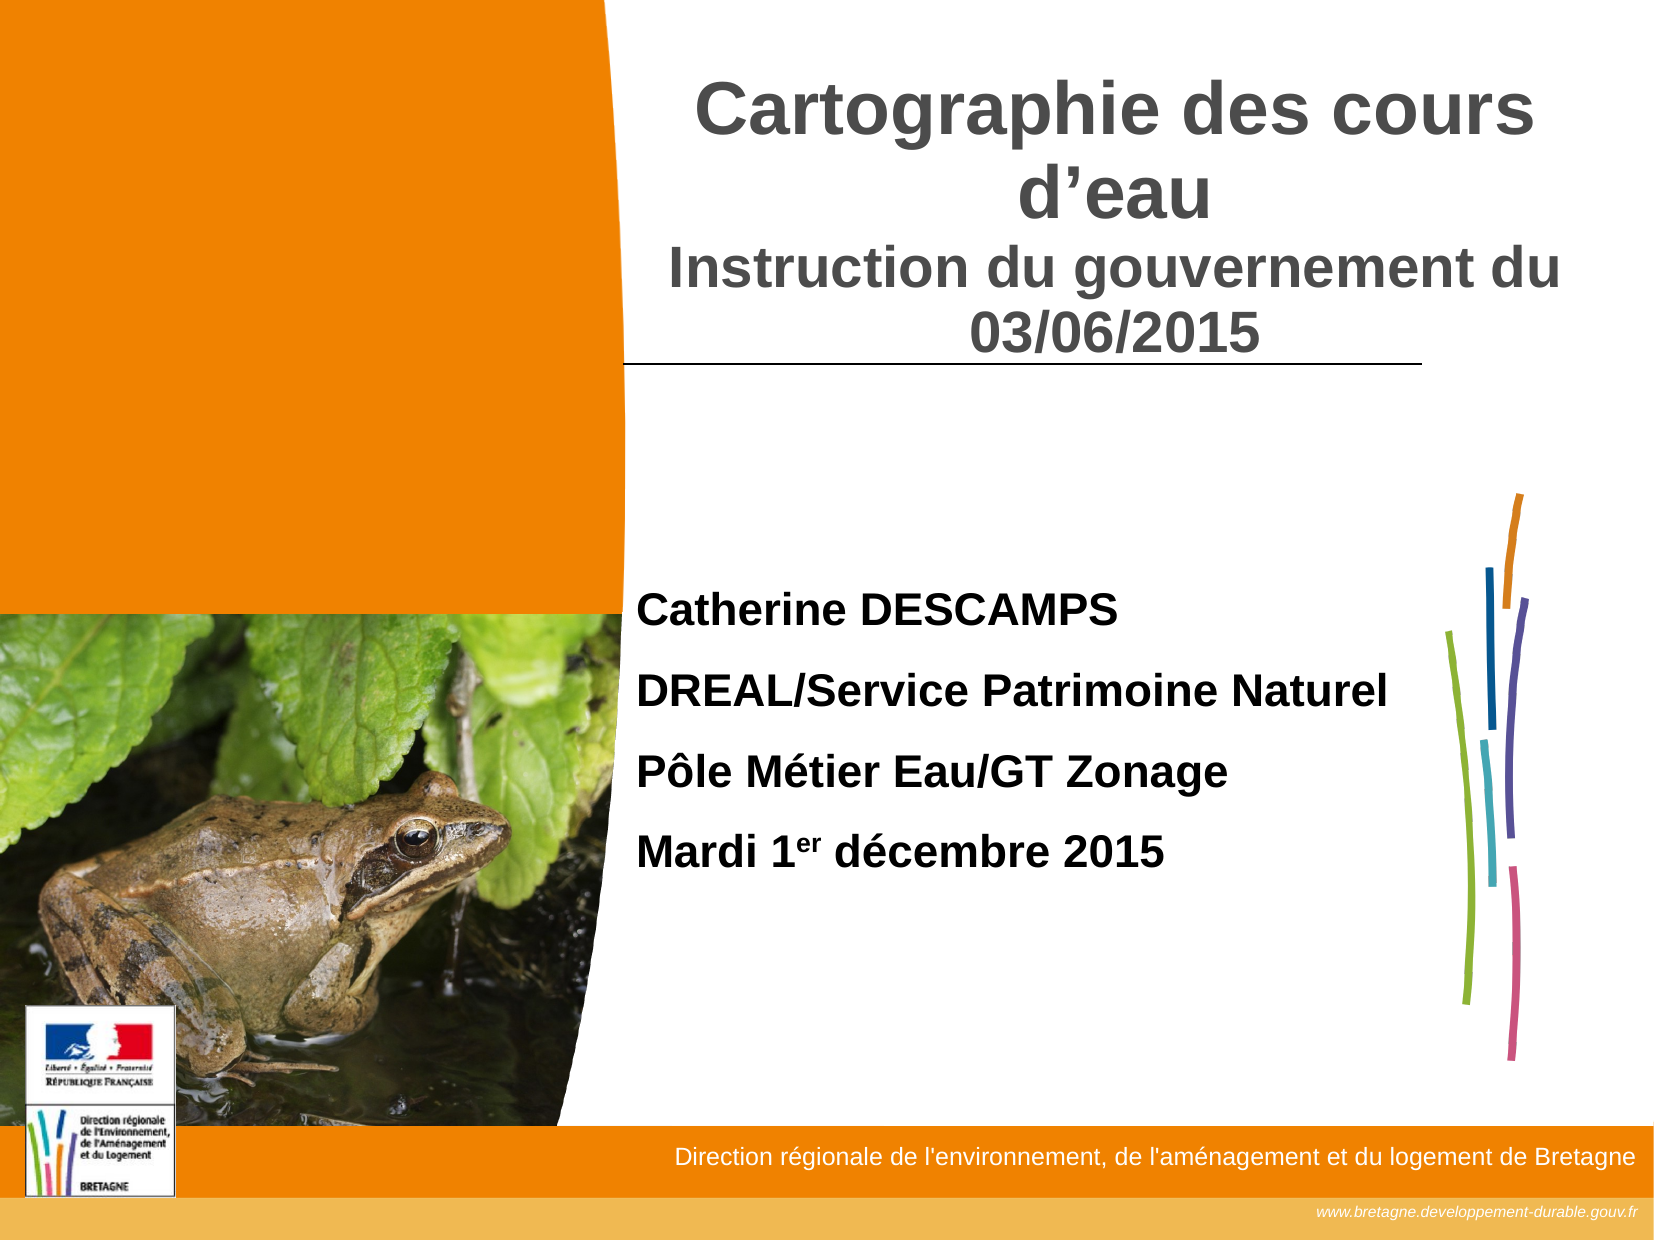

# Cartographie des cours d’eau Instruction du gouvernement du 03/06/2015
Catherine DESCAMPS
DREAL/Service Patrimoine Naturel
Pôle Métier Eau/GT Zonage
Mardi 1er décembre 2015